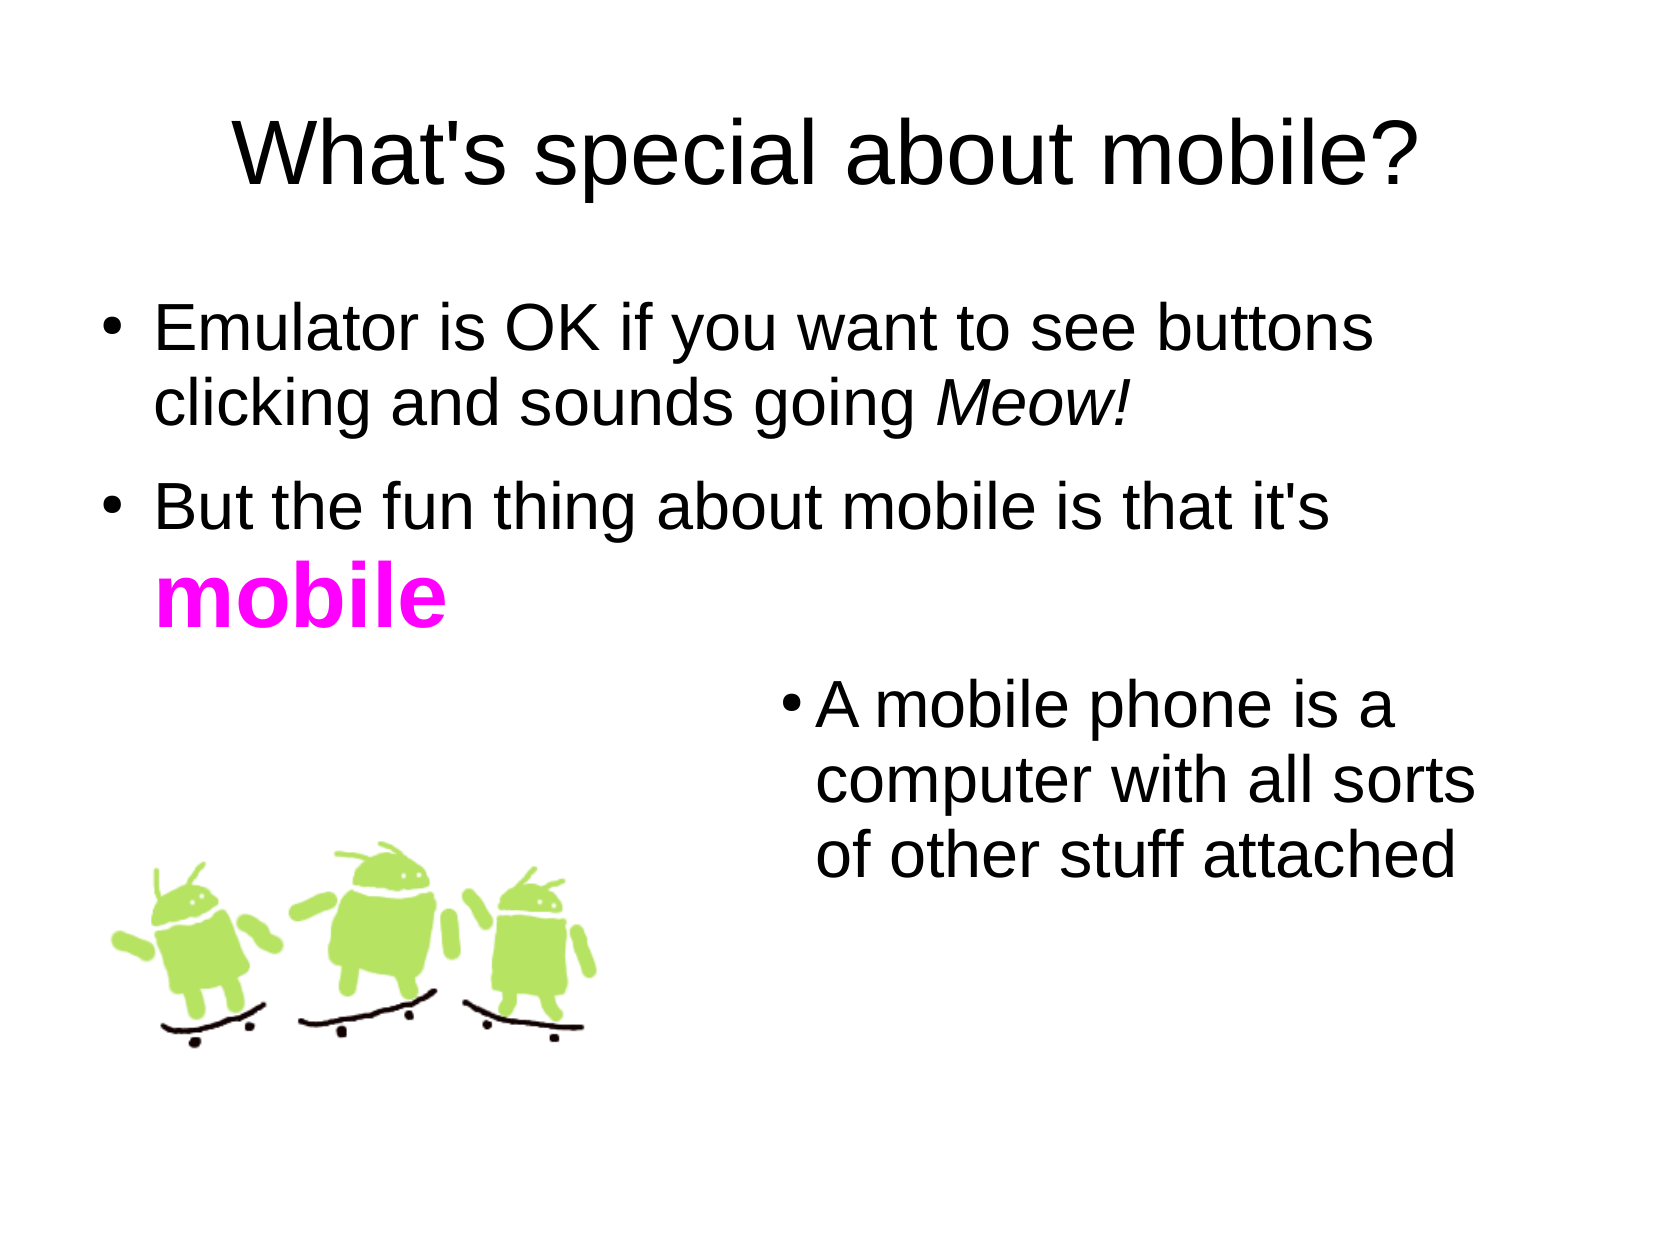

# What's special about mobile?
Emulator is OK if you want to see buttons clicking and sounds going Meow!
But the fun thing about mobile is that it's mobile
A mobile phone is a computer with all sorts of other stuff attached